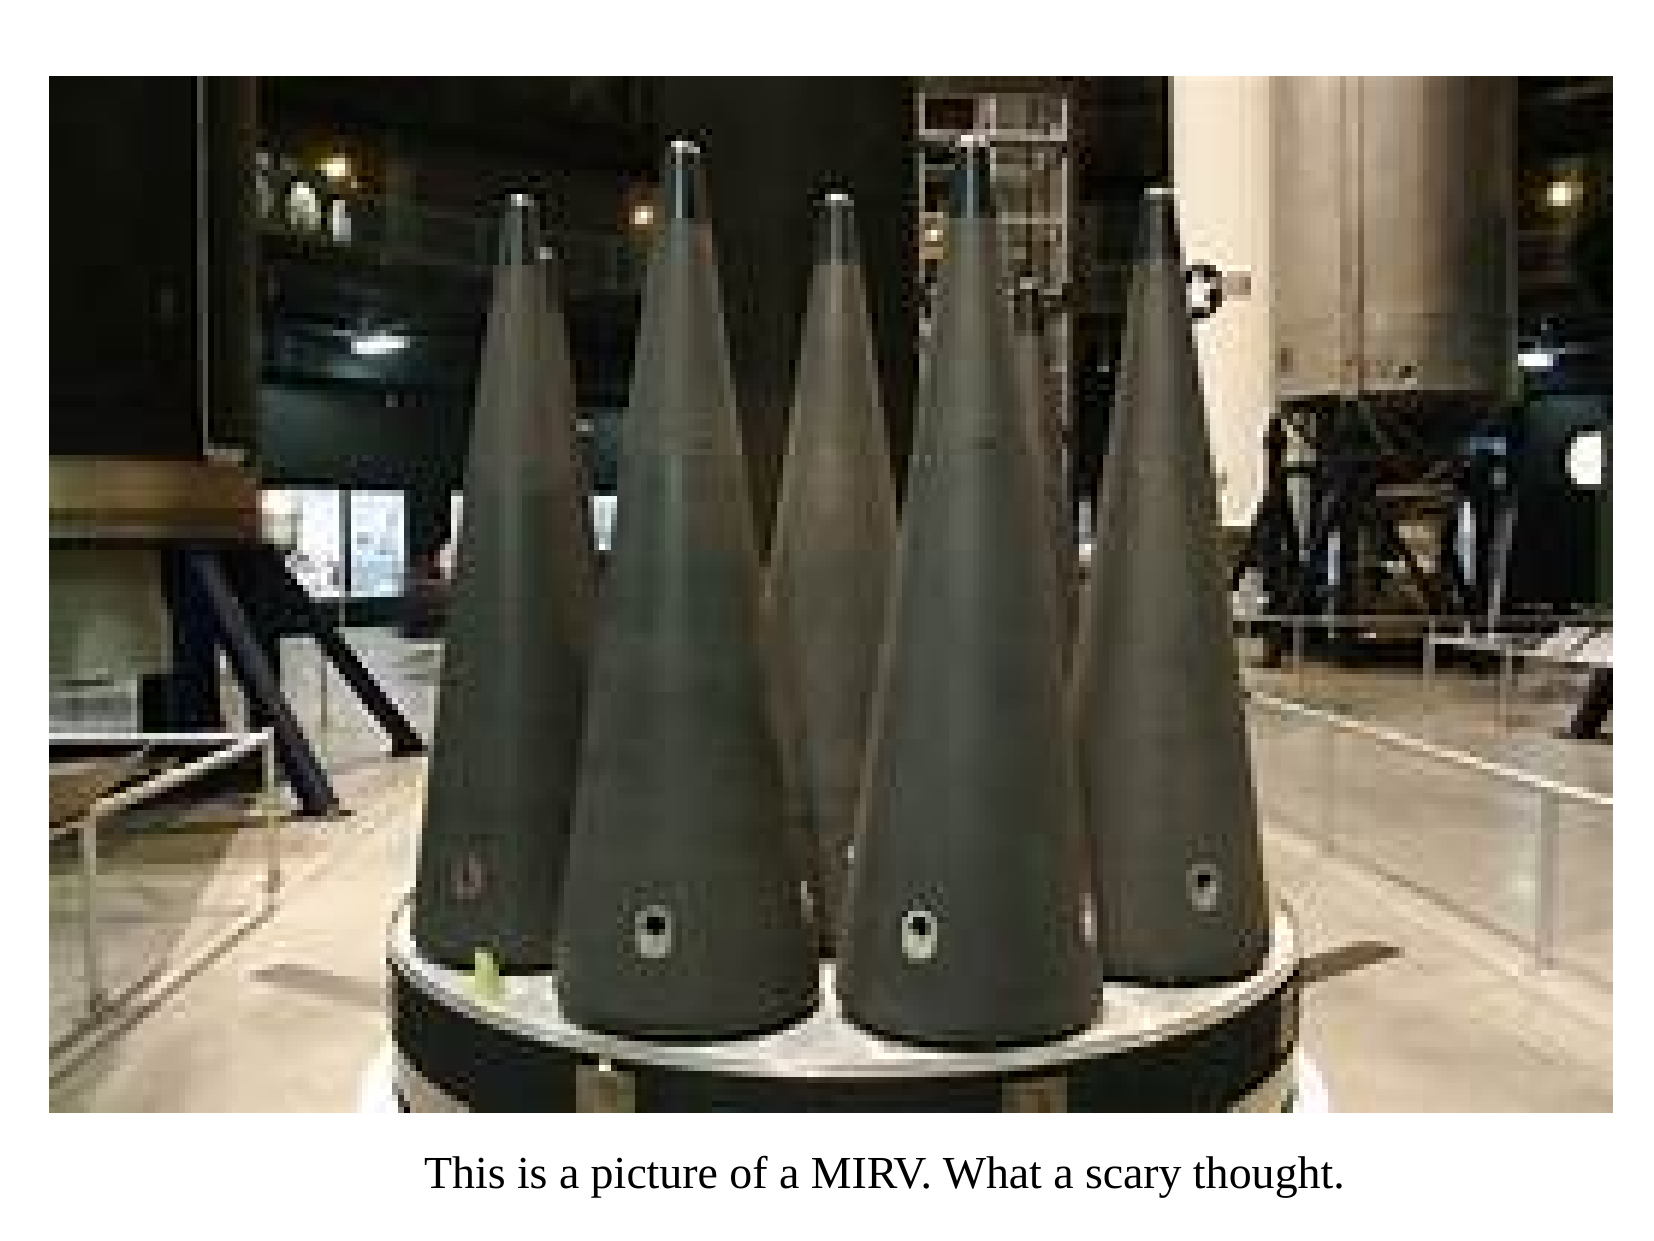

This is a picture of a MIRV. What a scary thought.